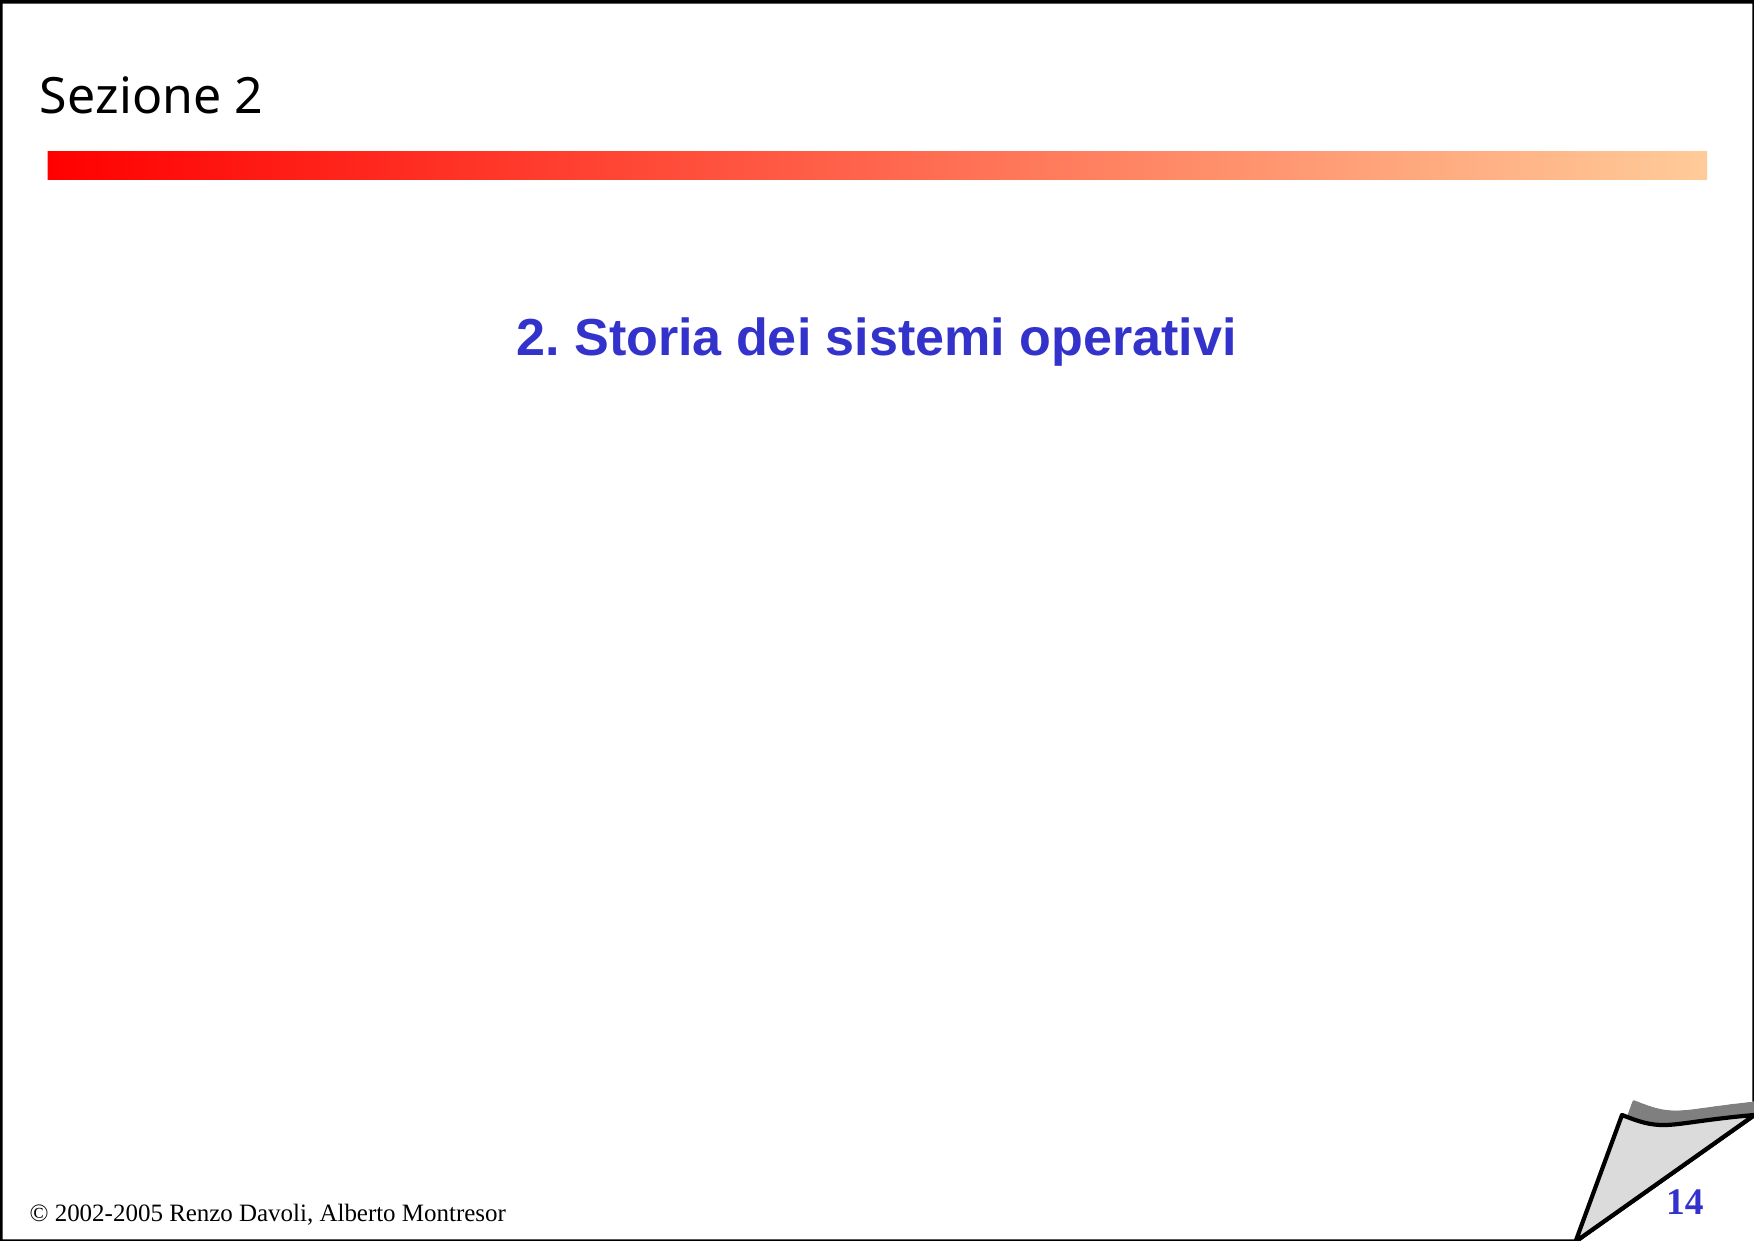

# Sezione 2
2. Storia dei sistemi operativi